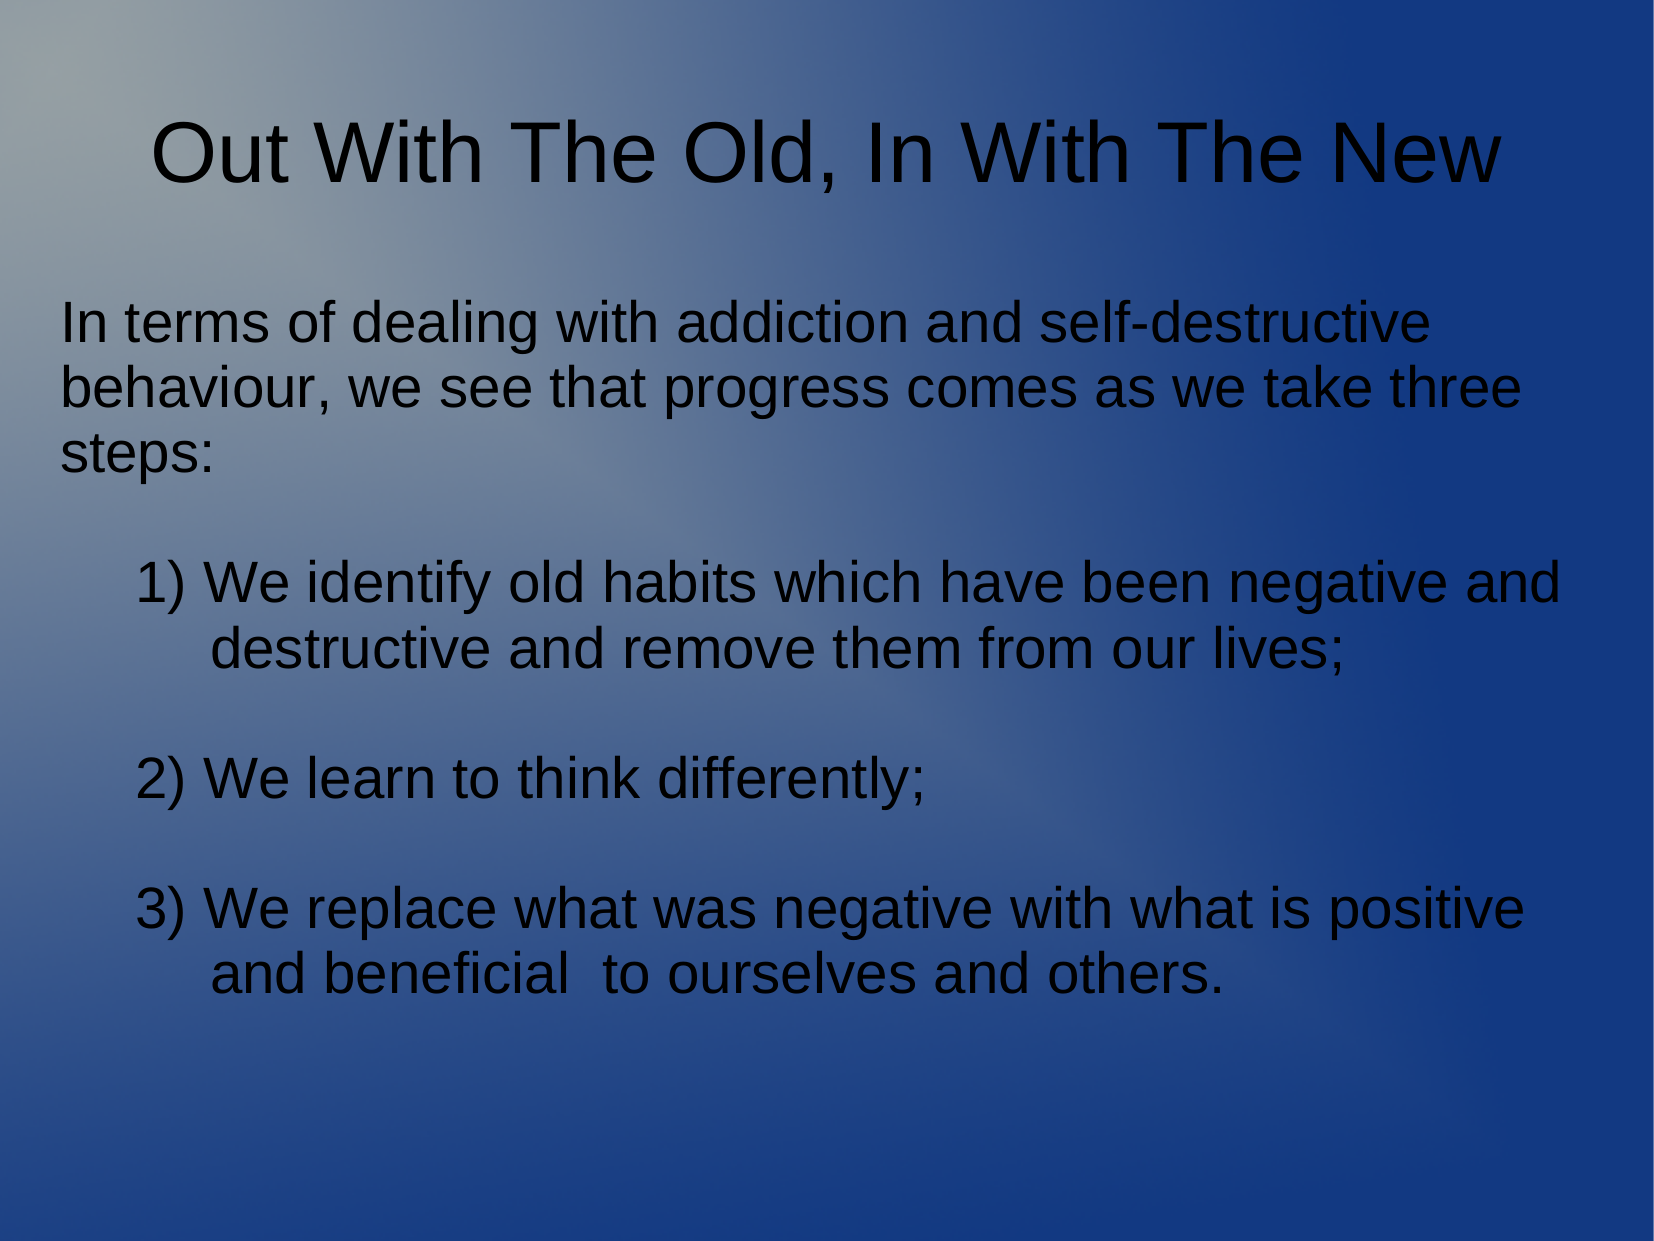

# Out With The Old, In With The New
In terms of dealing with addiction and self-destructive behaviour, we see that progress comes as we take three steps:
	1) We identify old habits which have been negative and 		destructive and remove them from our lives;
	2) We learn to think differently;
	3) We replace what was negative with what is positive 			and beneficial to ourselves and others.